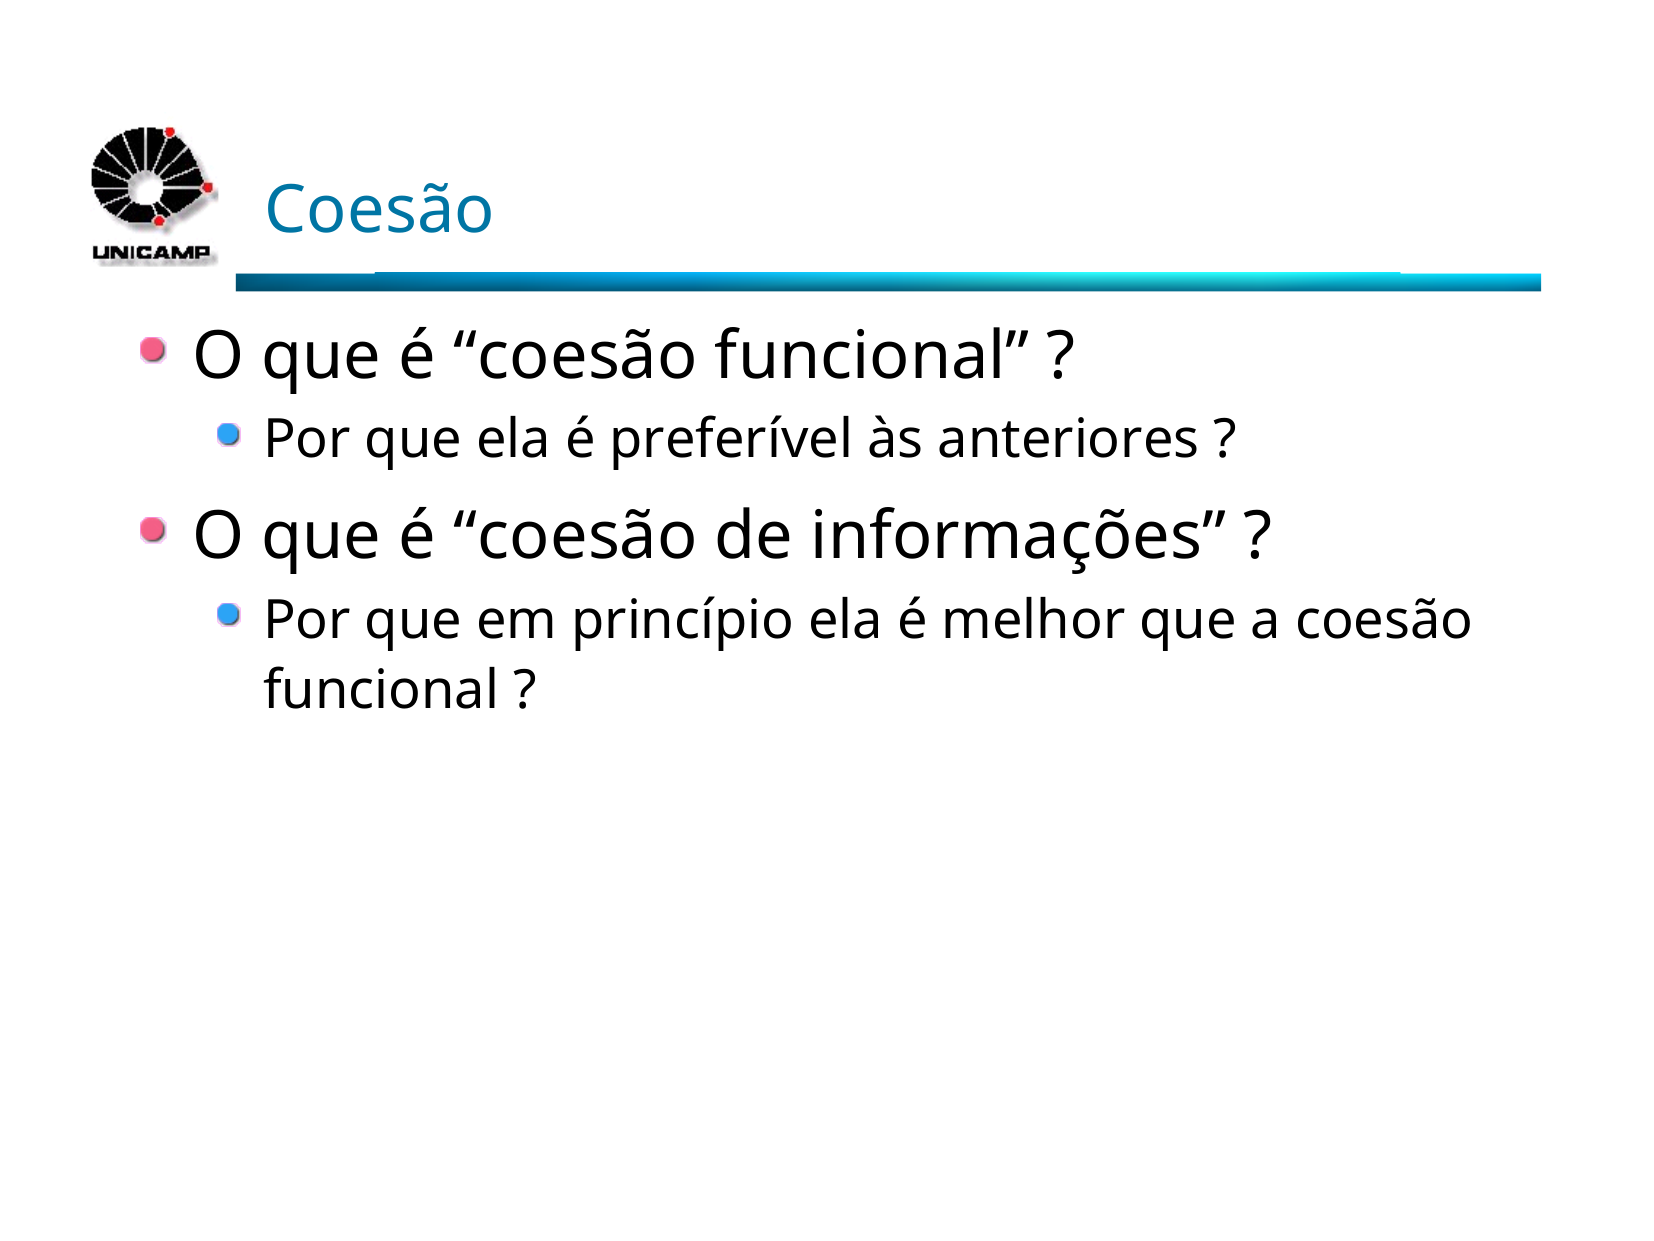

# Coesão
O que é “coesão funcional” ?
Por que ela é preferível às anteriores ?
O que é “coesão de informações” ?
Por que em princípio ela é melhor que a coesão funcional ?